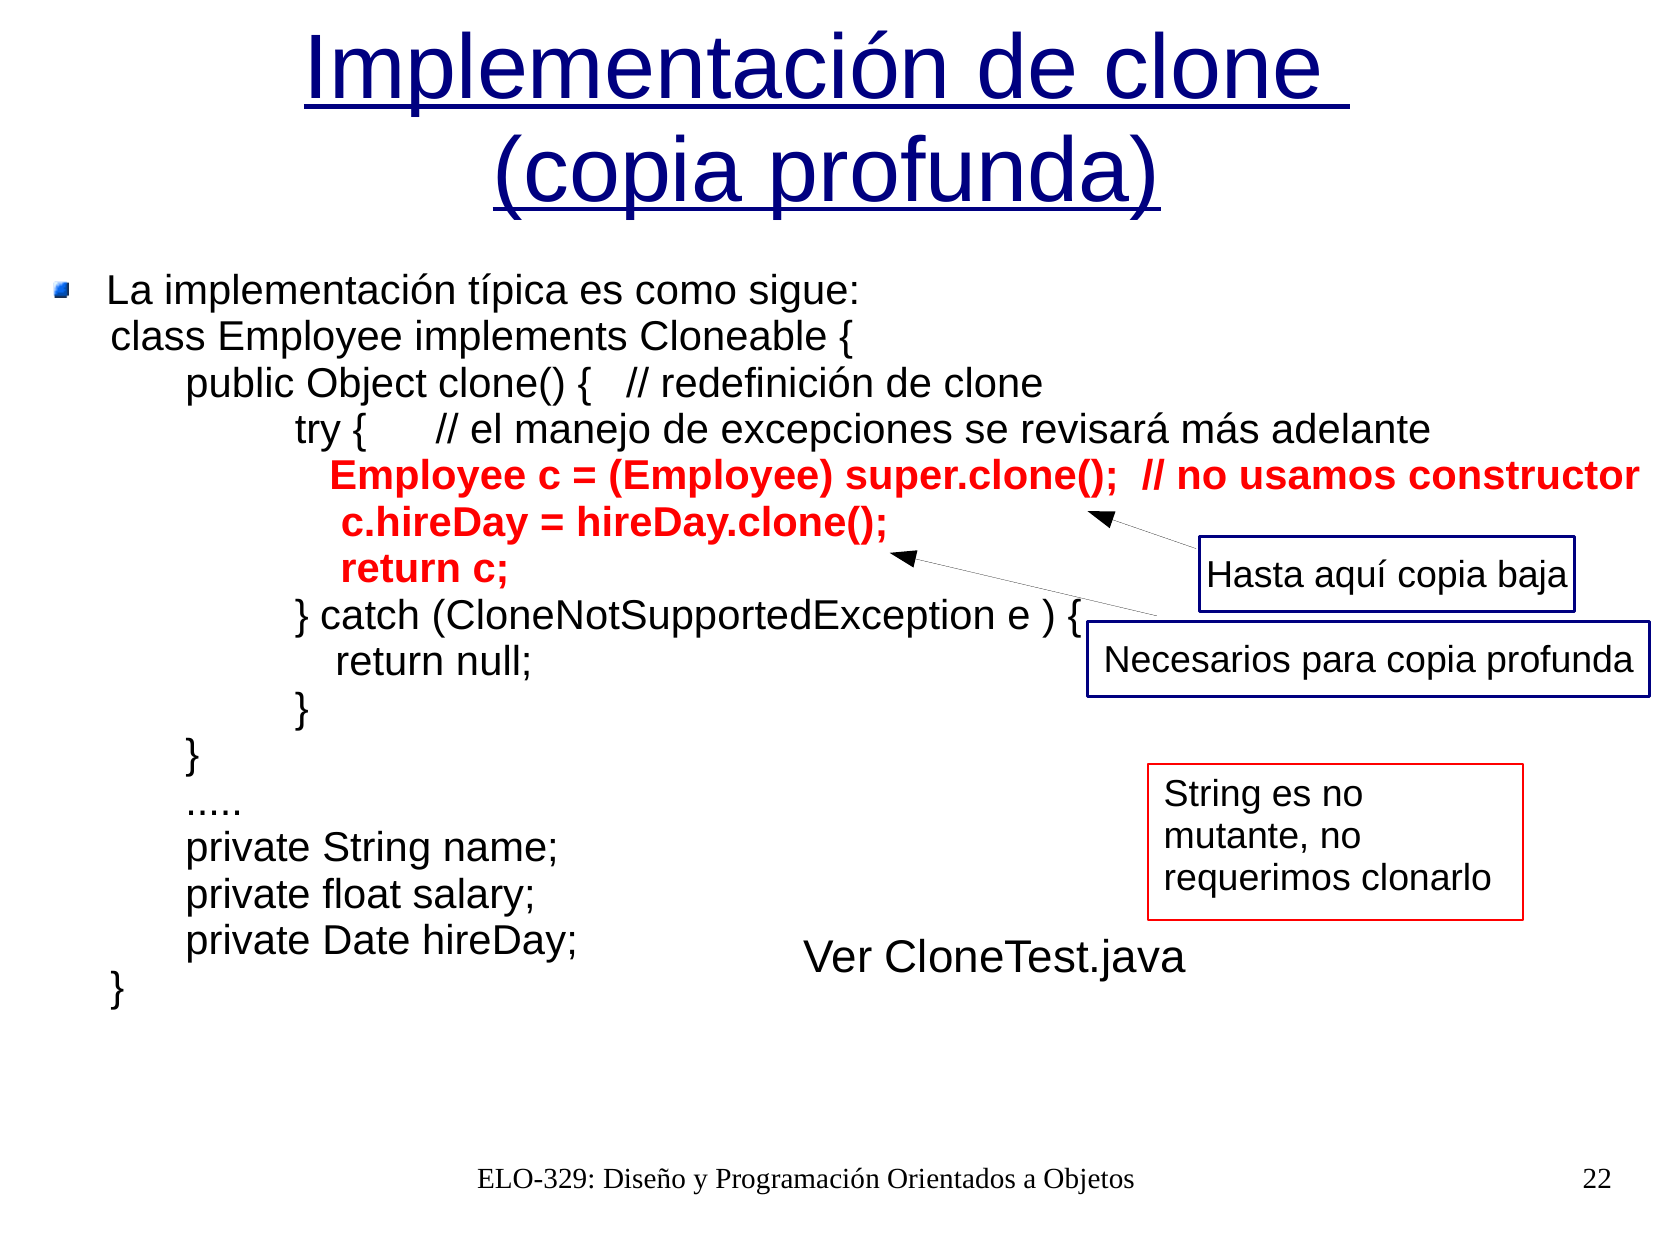

# Implementación de clone (copia profunda)
La implementación típica es como sigue:
class Employee implements Cloneable {
	public Object clone() { // redefinición de clone
		 try { // el manejo de excepciones se revisará más adelante
		 Employee c = (Employee) super.clone(); // no usamos constructor
		 c.hireDay = hireDay.clone();
 return c;
		 } catch (CloneNotSupportedException e ) {
			return null;
		 }
	}
	.....
	private String name;
	private float salary;
	private Date hireDay;
}
Hasta aquí copia baja
Necesarios para copia profunda
String es no mutante, no requerimos clonarlo
Ver CloneTest.java
22